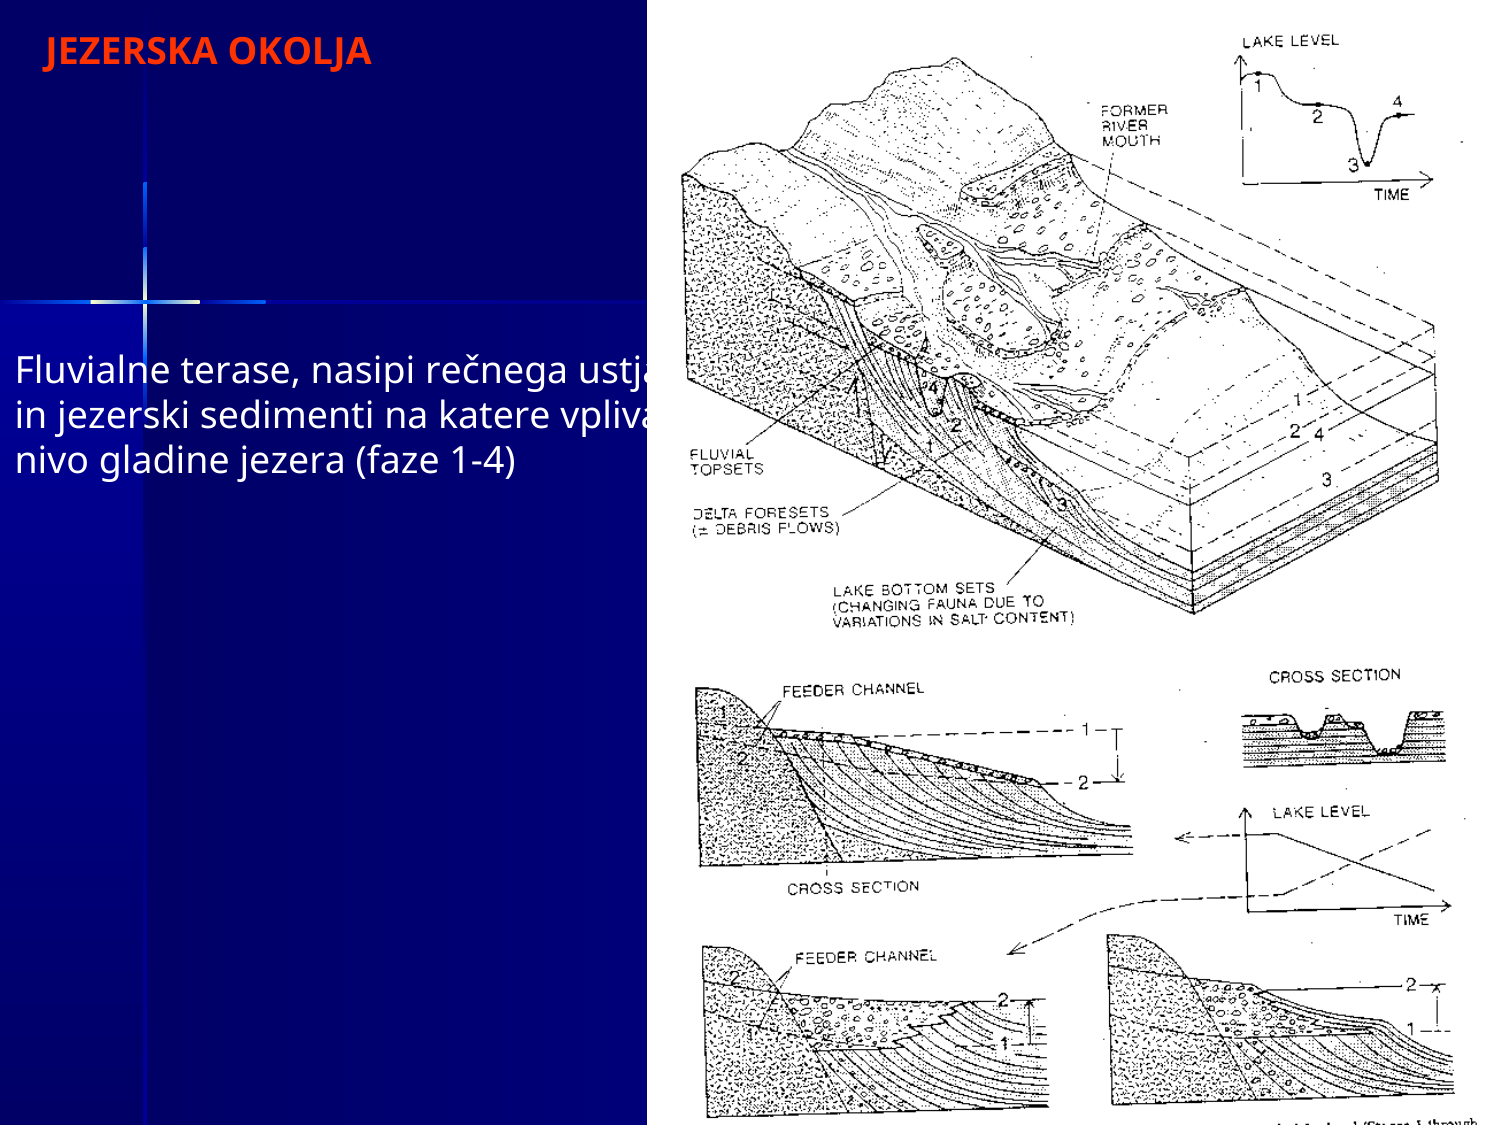

JEZERSKA OKOLJA
Fluvialne terase, nasipi rečnega ustja
in jezerski sedimenti na katere vpliva
nivo gladine jezera (faze 1-4)